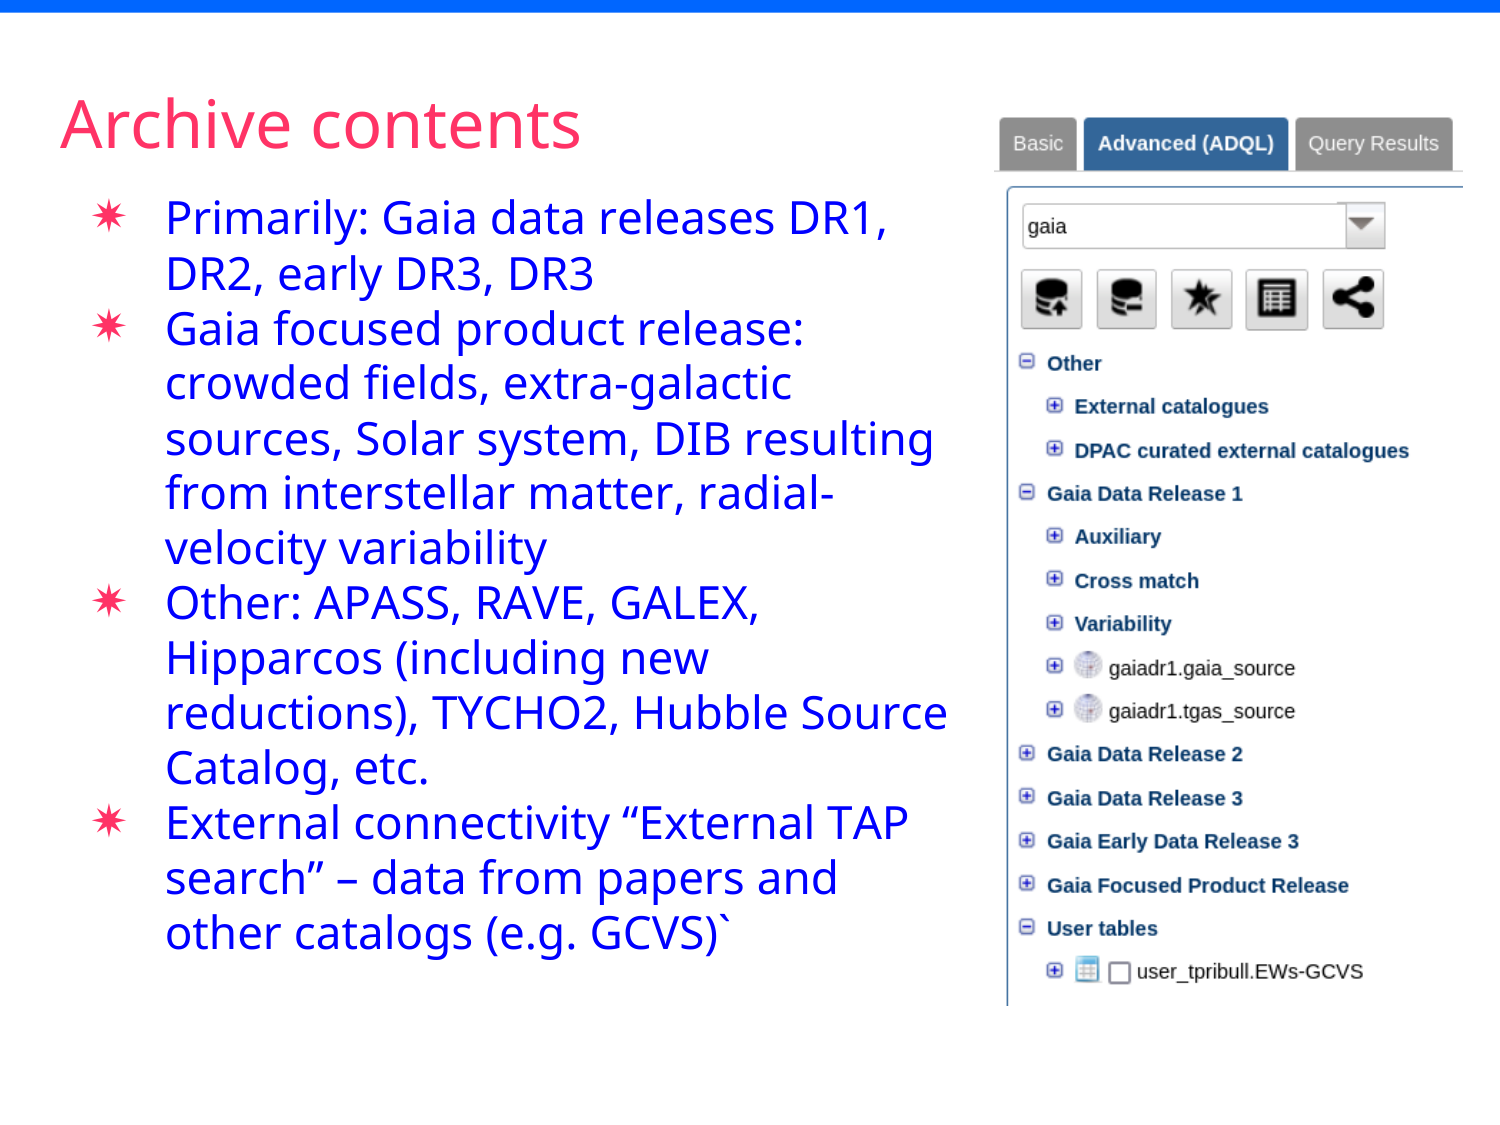

Archive contents
Primarily: Gaia data releases DR1, DR2, early DR3, DR3
Gaia focused product release: crowded fields, extra-galactic sources, Solar system, DIB resulting from interstellar matter, radial-velocity variability
Other: APASS, RAVE, GALEX, Hipparcos (including new reductions), TYCHO2, Hubble Source Catalog, etc.
External connectivity “External TAP search” – data from papers and other catalogs (e.g. GCVS)`
6